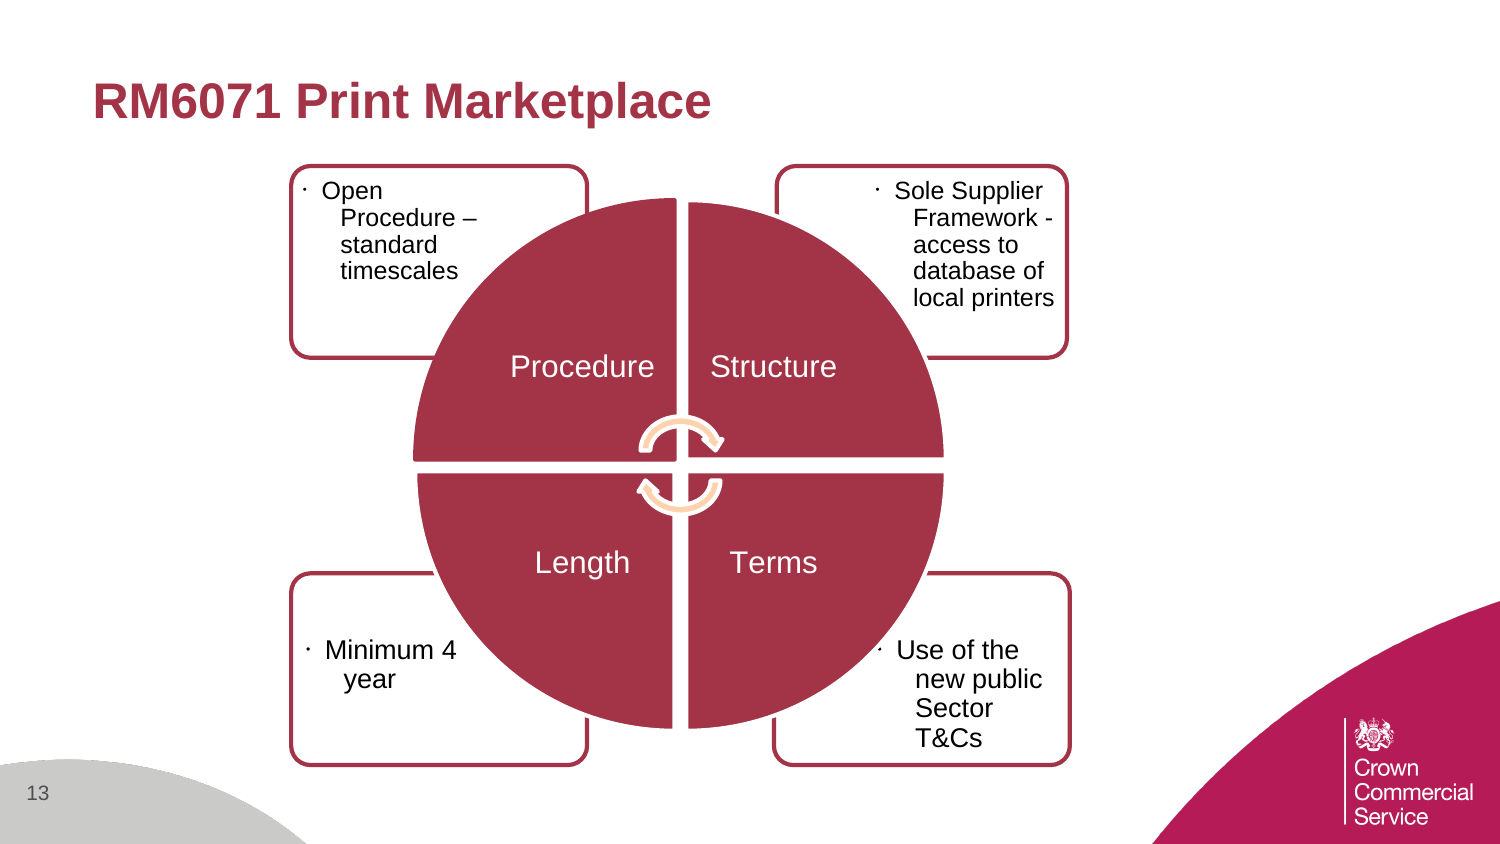

# RM6071 Print Marketplace
Open Procedure – standard timescales
Sole Supplier Framework - access to database of local printers
Procedure
Structure
Length
Terms
Minimum 4 year
Use of the new public Sector T&Cs